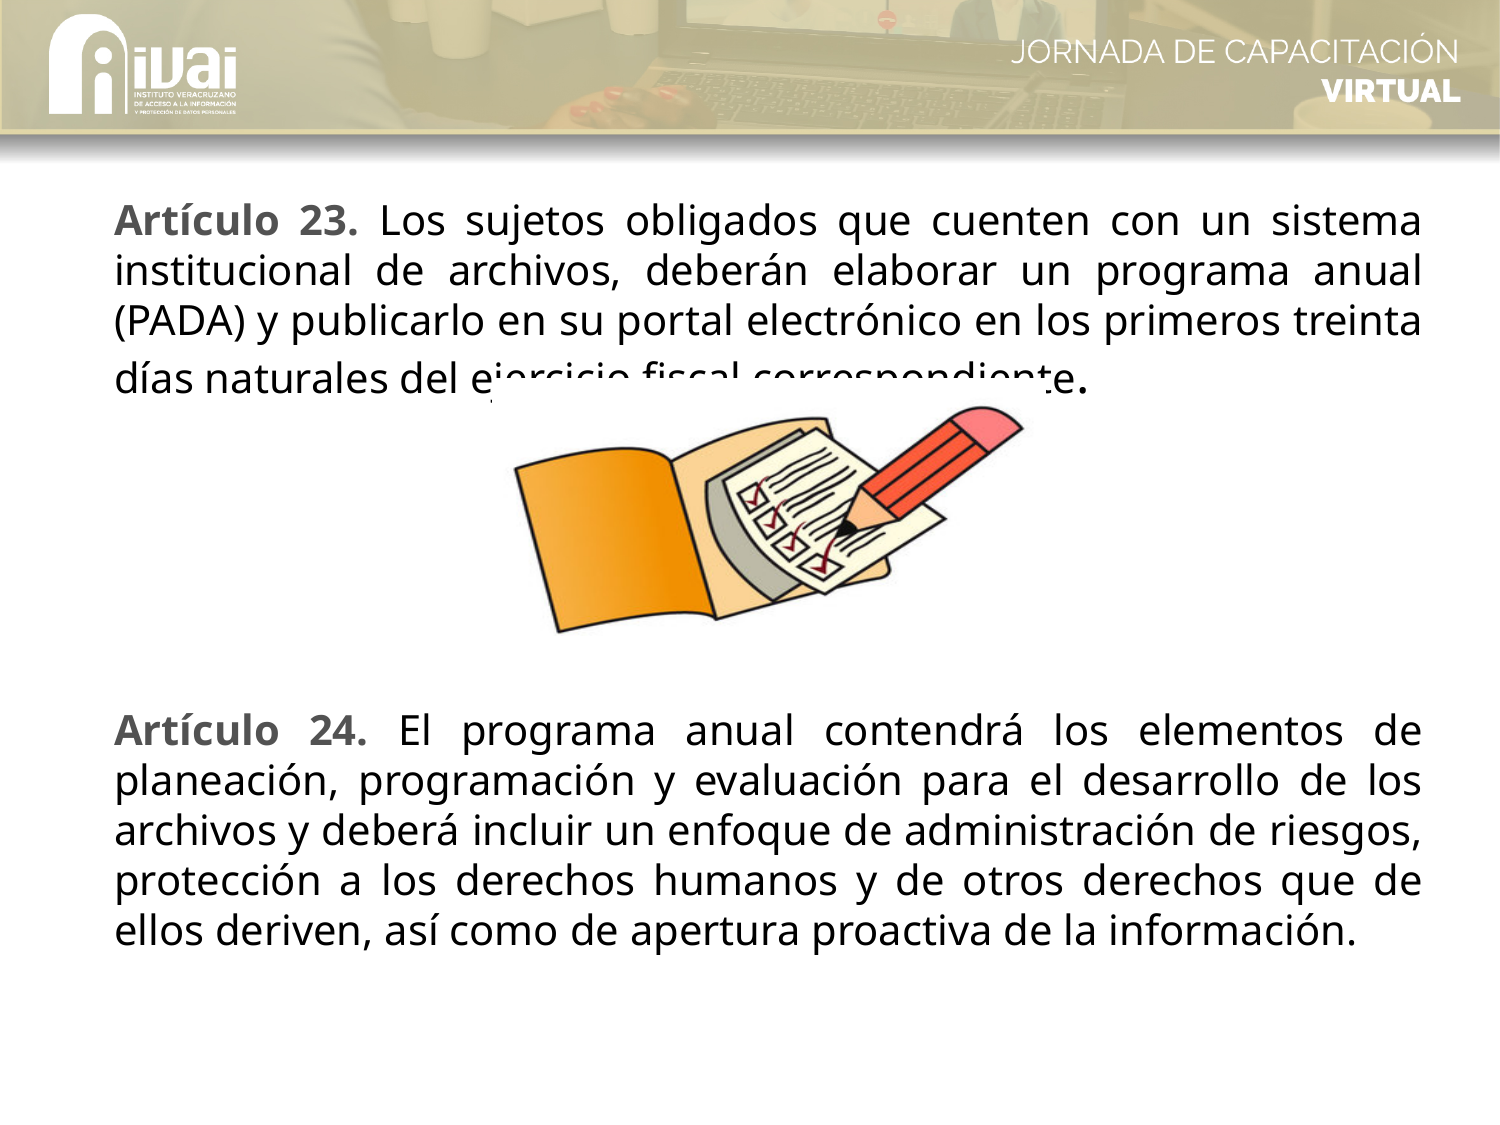

Artículo 23. Los sujetos obligados que cuenten con un sistema institucional de archivos, deberán elaborar un programa anual (PADA) y publicarlo en su portal electrónico en los primeros treinta días naturales del ejercicio fiscal correspondiente.
Artículo 24. El programa anual contendrá los elementos de planeación, programación y evaluación para el desarrollo de los archivos y deberá incluir un enfoque de administración de riesgos, protección a los derechos humanos y de otros derechos que de ellos deriven, así como de apertura proactiva de la información.